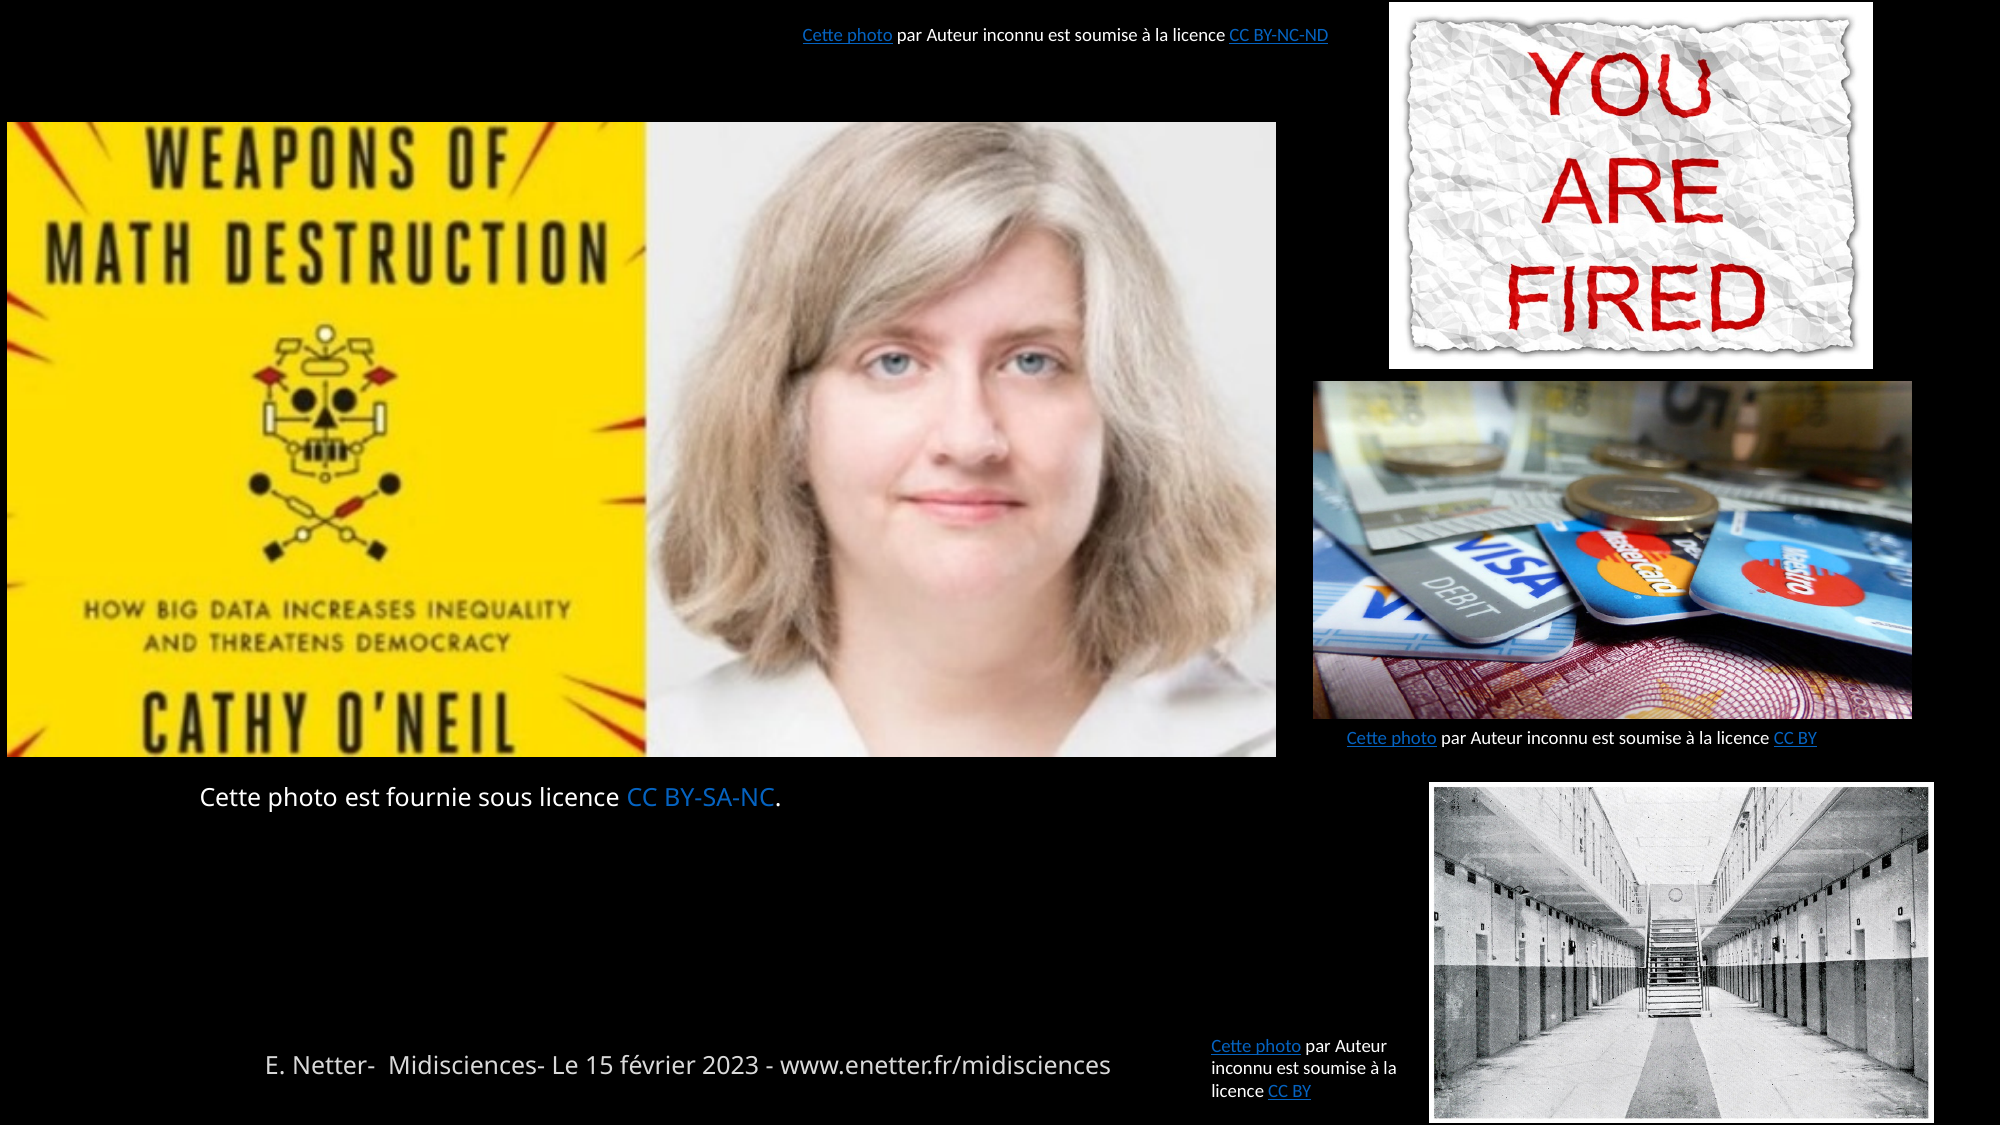

Cette photo par Auteur inconnu est soumise à la licence CC BY-NC-ND
Cette photo par Auteur inconnu est soumise à la licence CC BY
Cette photo est fournie sous licence CC BY-SA-NC.
Cette photo par Auteur inconnu est soumise à la licence CC BY
E. Netter- Midisciences- Le 15 février 2023 - www.enetter.fr/midisciences